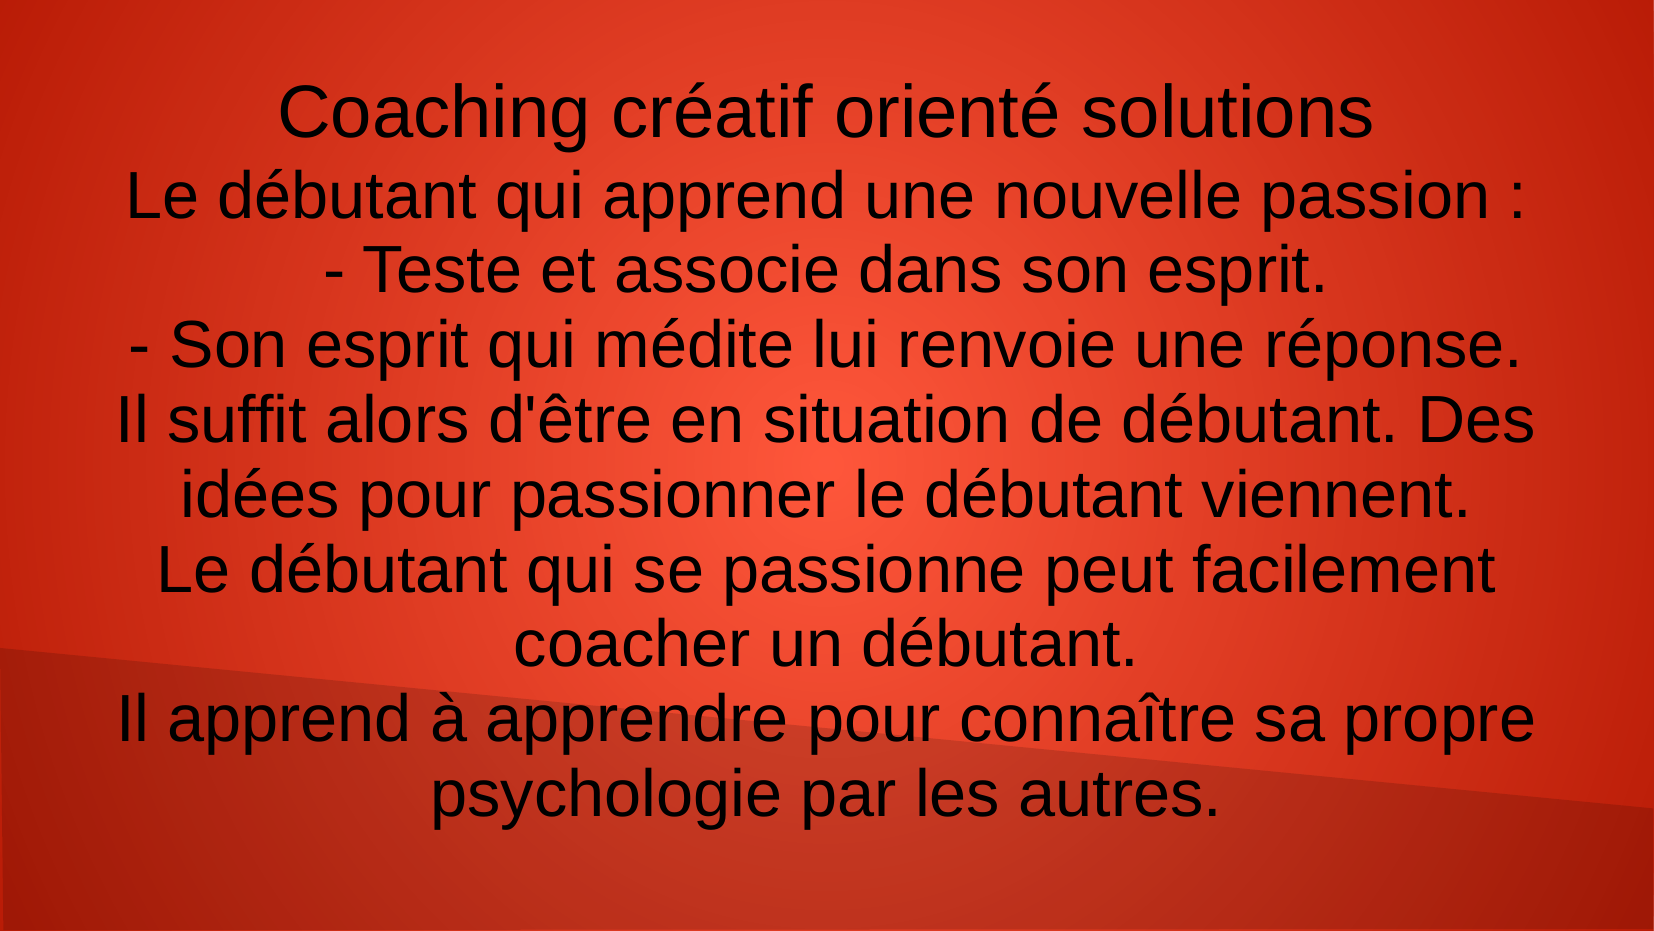

# Coaching créatif orienté solutions
Le débutant qui apprend une nouvelle passion :
- Teste et associe dans son esprit.
- Son esprit qui médite lui renvoie une réponse.
Il suffit alors d'être en situation de débutant. Des idées pour passionner le débutant viennent.
Le débutant qui se passionne peut facilement coacher un débutant.
Il apprend à apprendre pour connaître sa propre psychologie par les autres.